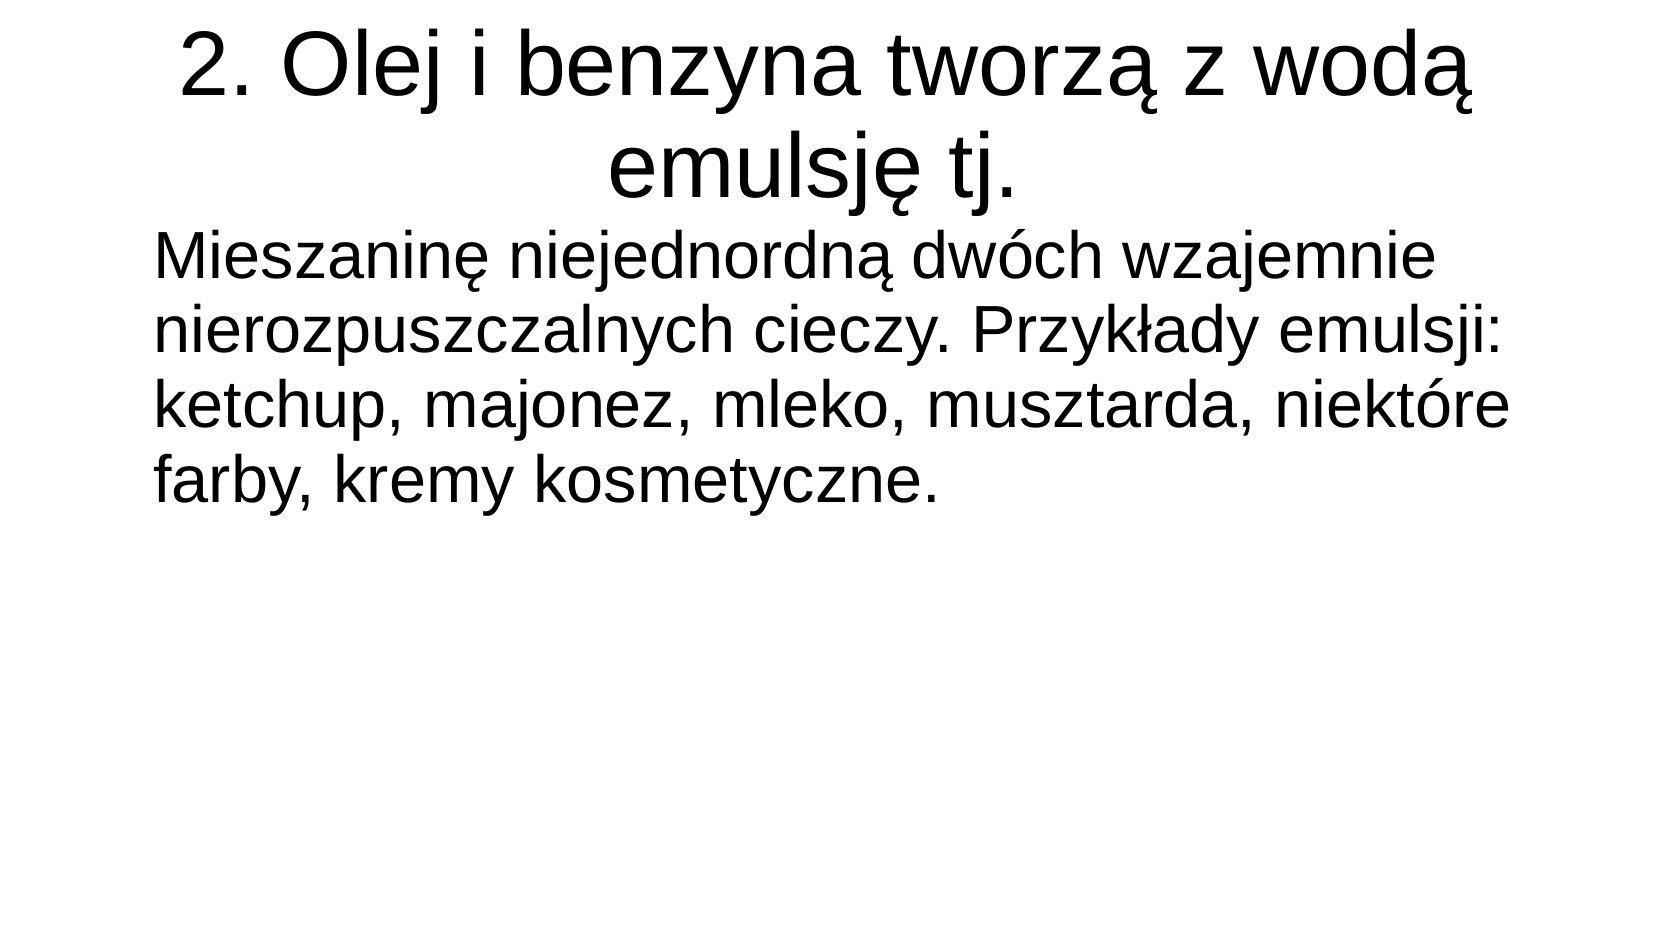

# 2. Olej i benzyna tworzą z wodą emulsję tj.
Mieszaninę niejednordną dwóch wzajemnie nierozpuszczalnych cieczy. Przykłady emulsji: ketchup, majonez, mleko, musztarda, niektóre farby, kremy kosmetyczne.